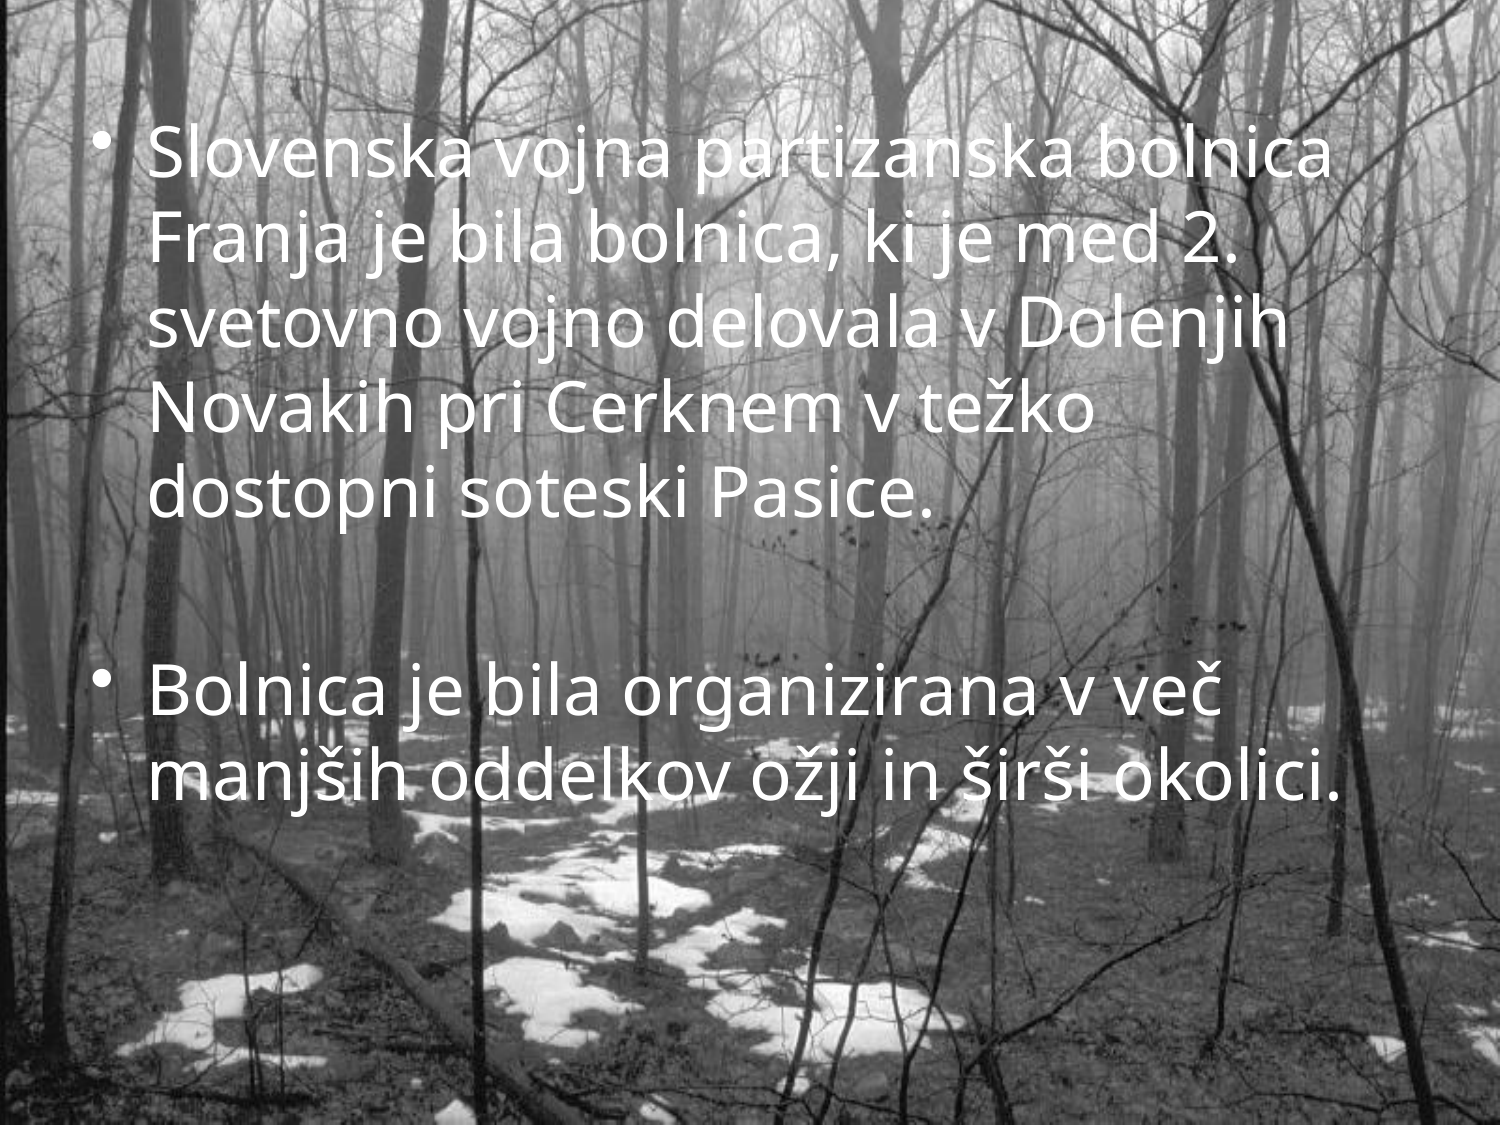

Slovenska vojna partizanska bolnica Franja je bila bolnica, ki je med 2. svetovno vojno delovala v Dolenjih Novakih pri Cerknem v težko dostopni soteski Pasice.
Bolnica je bila organizirana v več manjših oddelkov ožji in širši okolici.
#